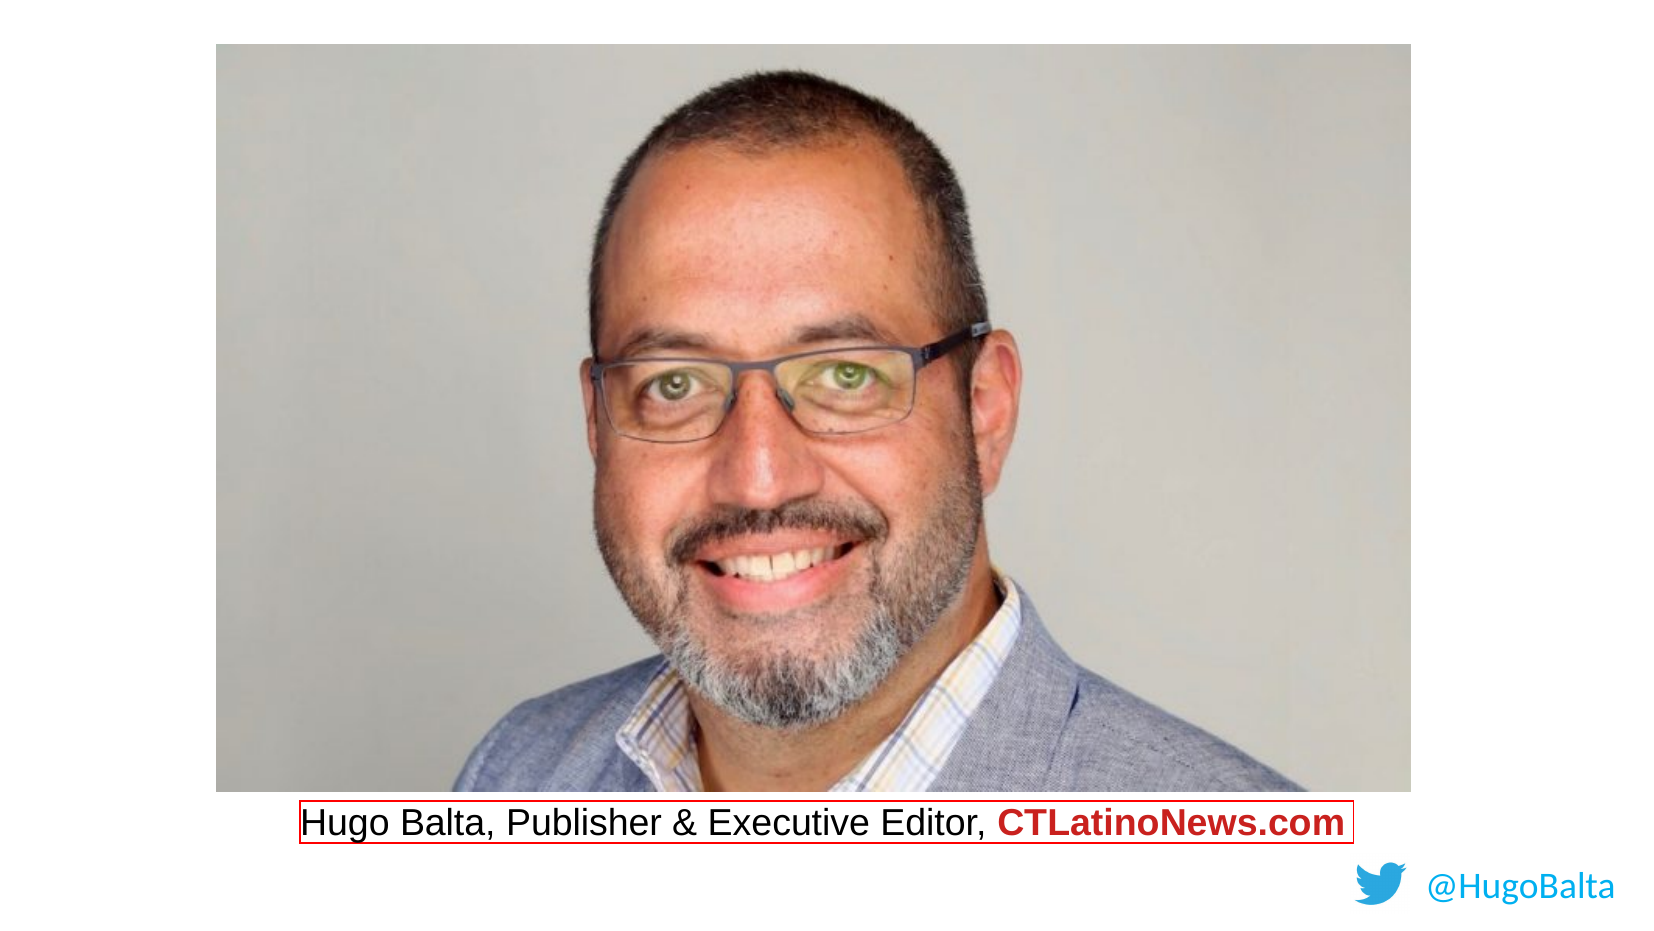

Hugo Balta, Publisher & Executive Editor, CTLatinoNews.com
@HugoBalta